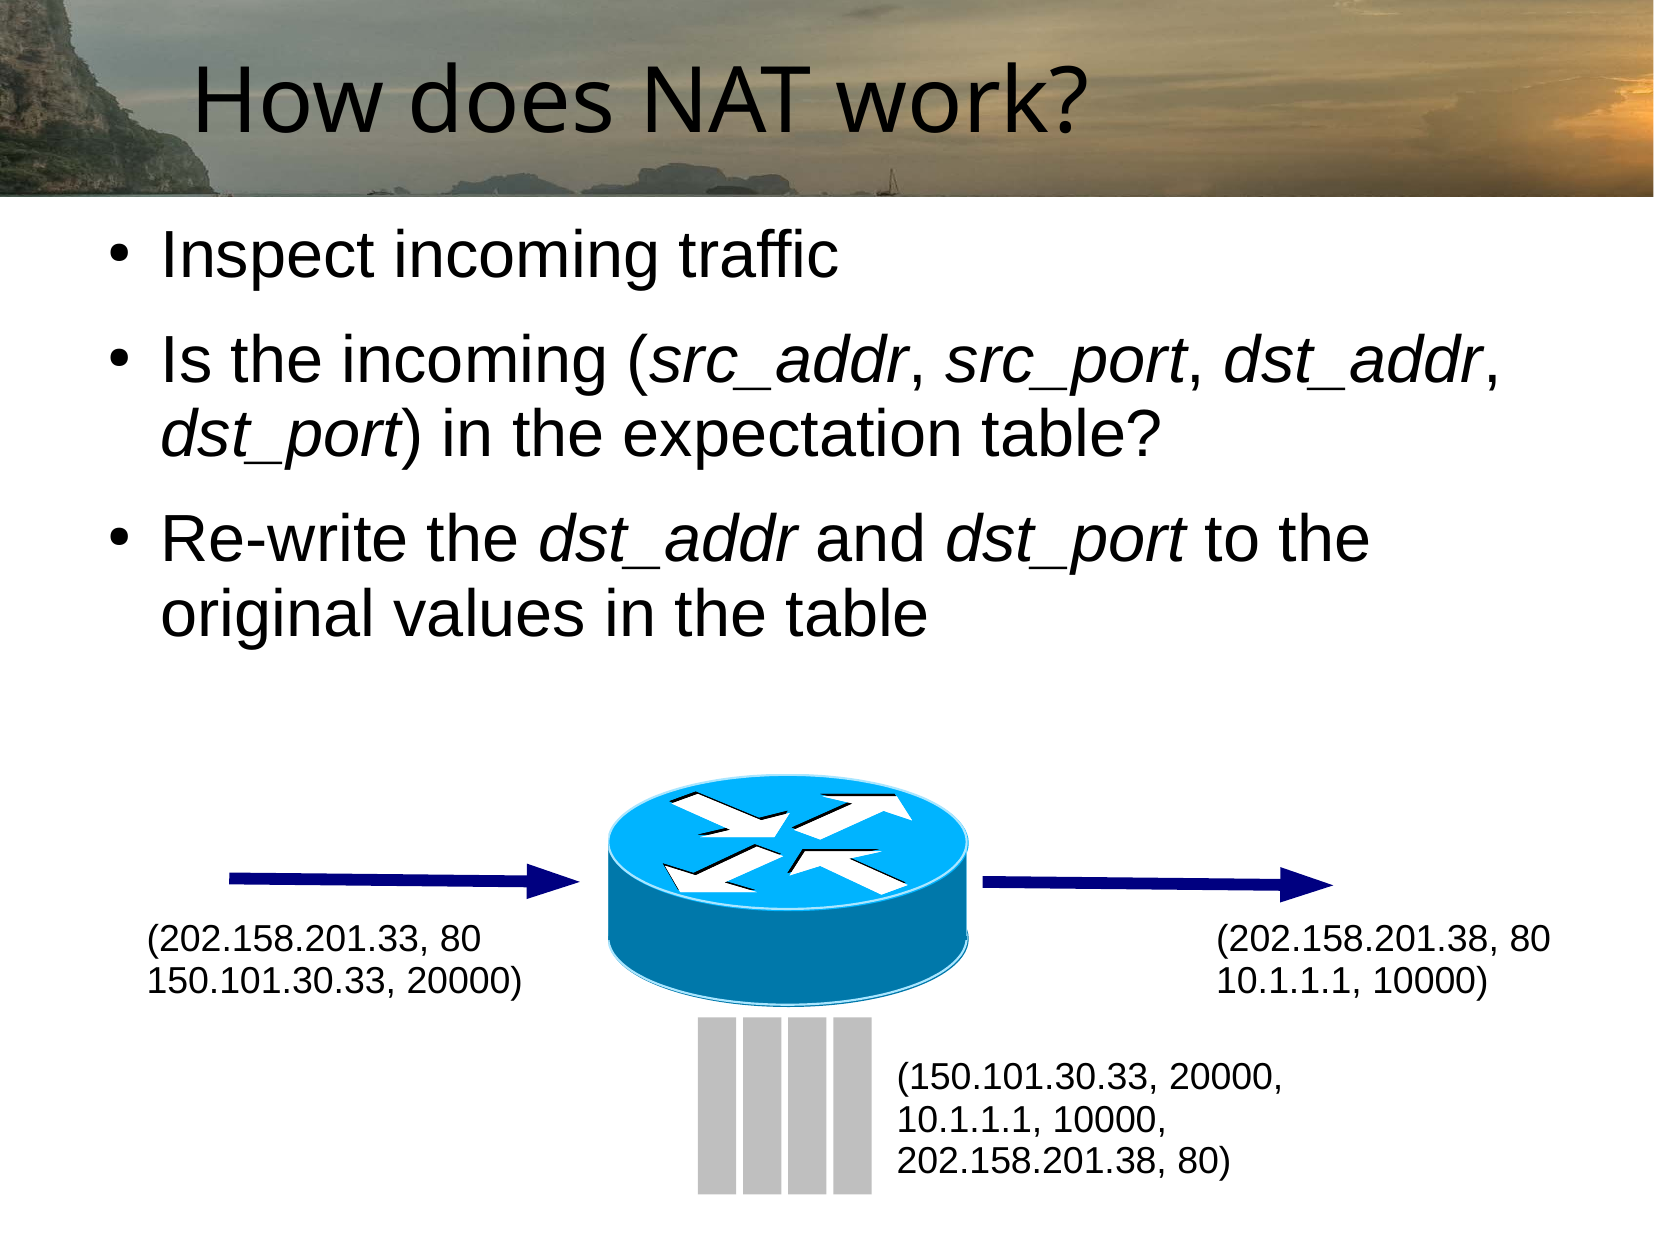

# How does NAT work?
Inspect incoming traffic
Is the incoming (src_addr, src_port, dst_addr, dst_port) in the expectation table?
Re-write the dst_addr and dst_port to the original values in the table
(202.158.201.38, 80
10.1.1.1, 10000)
(202.158.201.33, 80
150.101.30.33, 20000)
(150.101.30.33, 20000,
10.1.1.1, 10000,
202.158.201.38, 80)